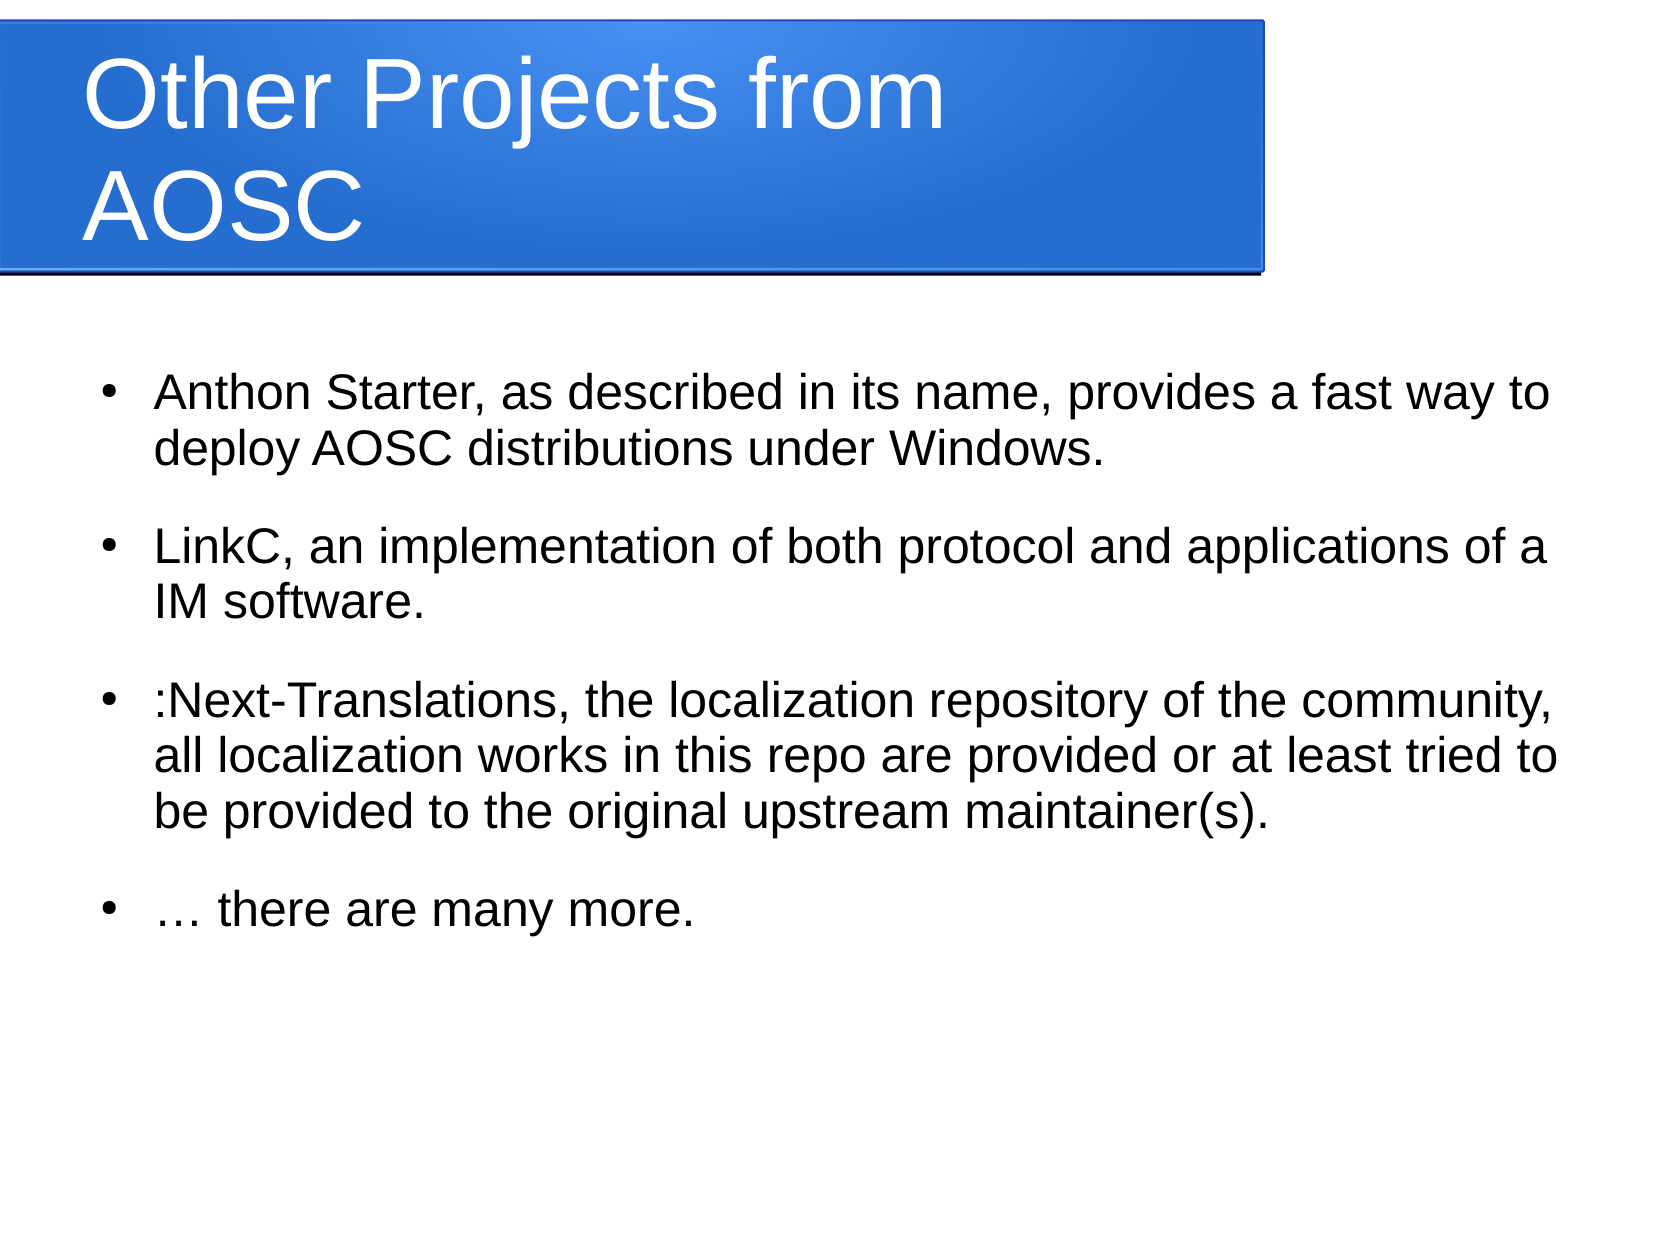

# Other Projects from AOSC
Anthon Starter, as described in its name, provides a fast way to deploy AOSC distributions under Windows.
LinkC, an implementation of both protocol and applications of a IM software.
:Next-Translations, the localization repository of the community, all localization works in this repo are provided or at least tried to be provided to the original upstream maintainer(s).
… there are many more.